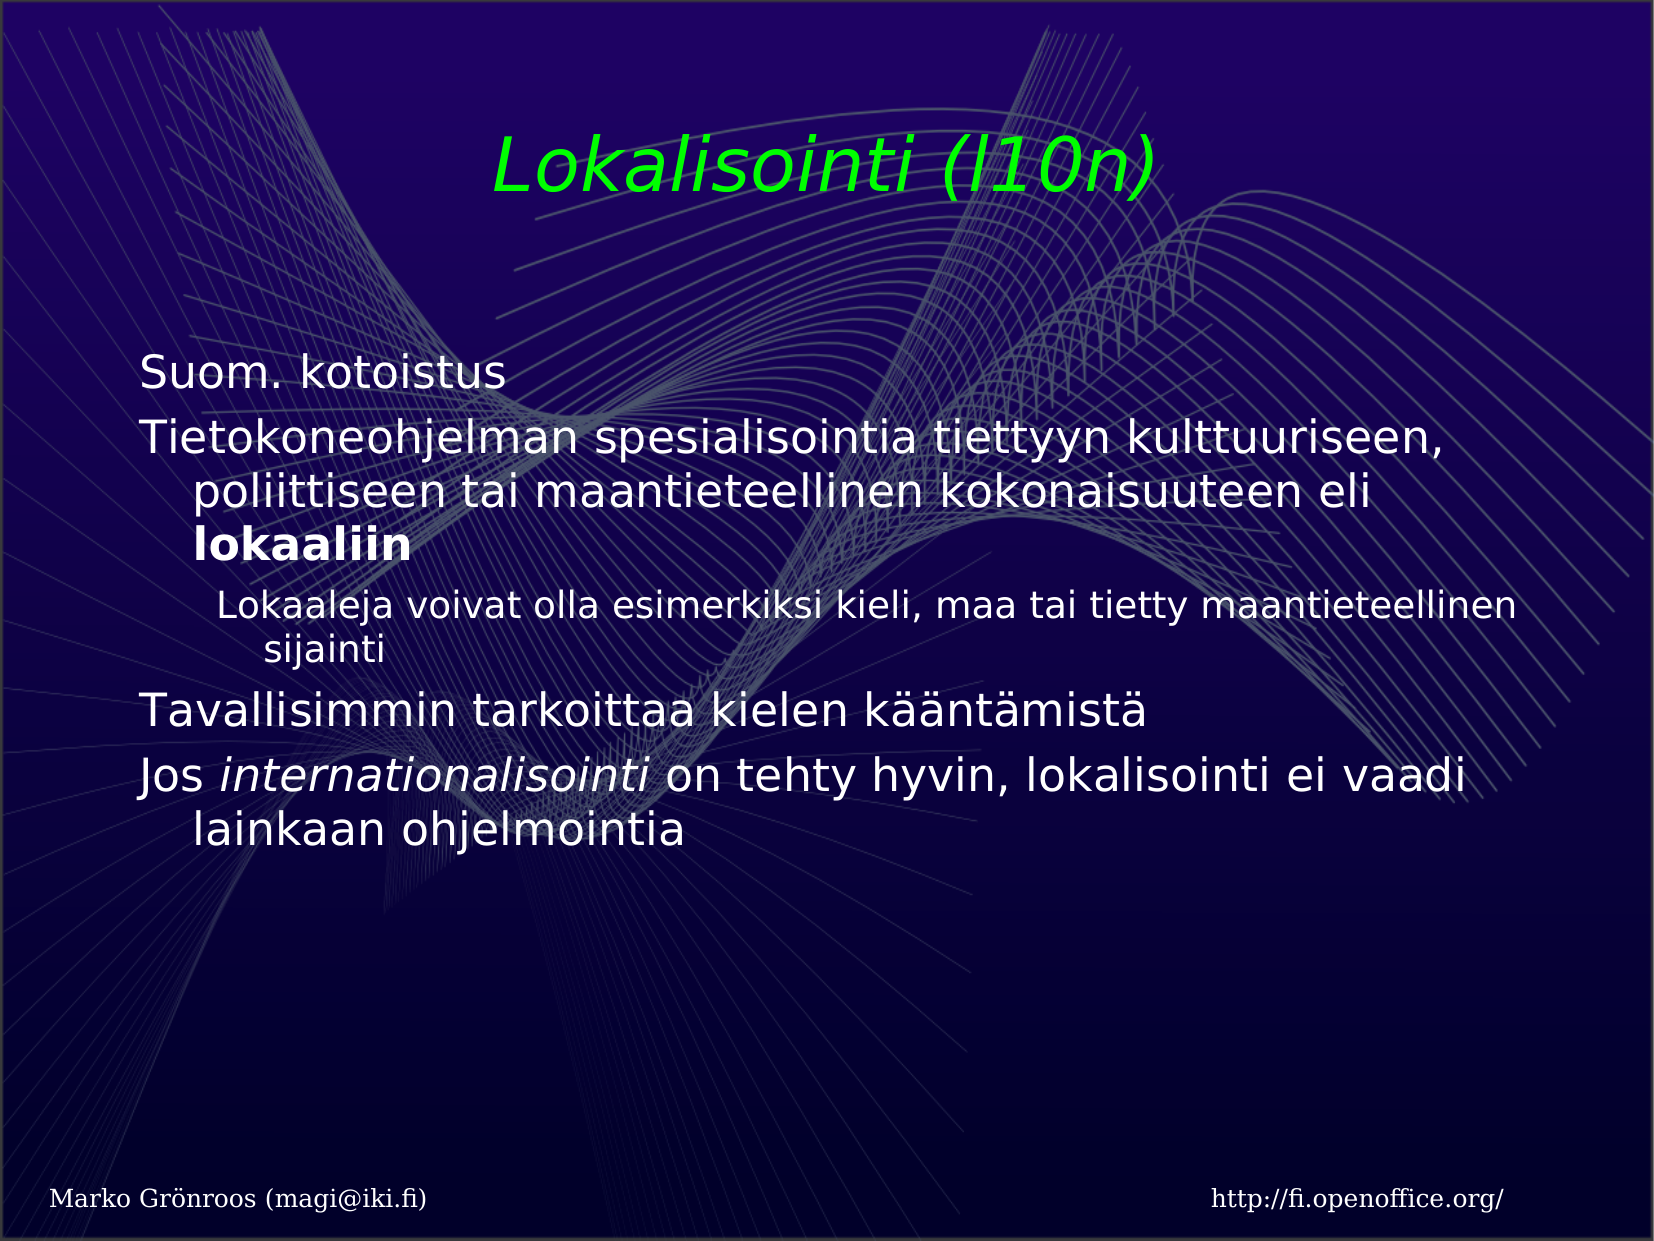

# Lokalisointi (l10n)
Suom. kotoistus
Tietokoneohjelman spesialisointia tiettyyn kulttuuriseen, poliittiseen tai maantieteellinen kokonaisuuteen eli lokaaliin
Lokaaleja voivat olla esimerkiksi kieli, maa tai tietty maantieteellinen sijainti
Tavallisimmin tarkoittaa kielen kääntämistä
Jos internationalisointi on tehty hyvin, lokalisointi ei vaadi lainkaan ohjelmointia